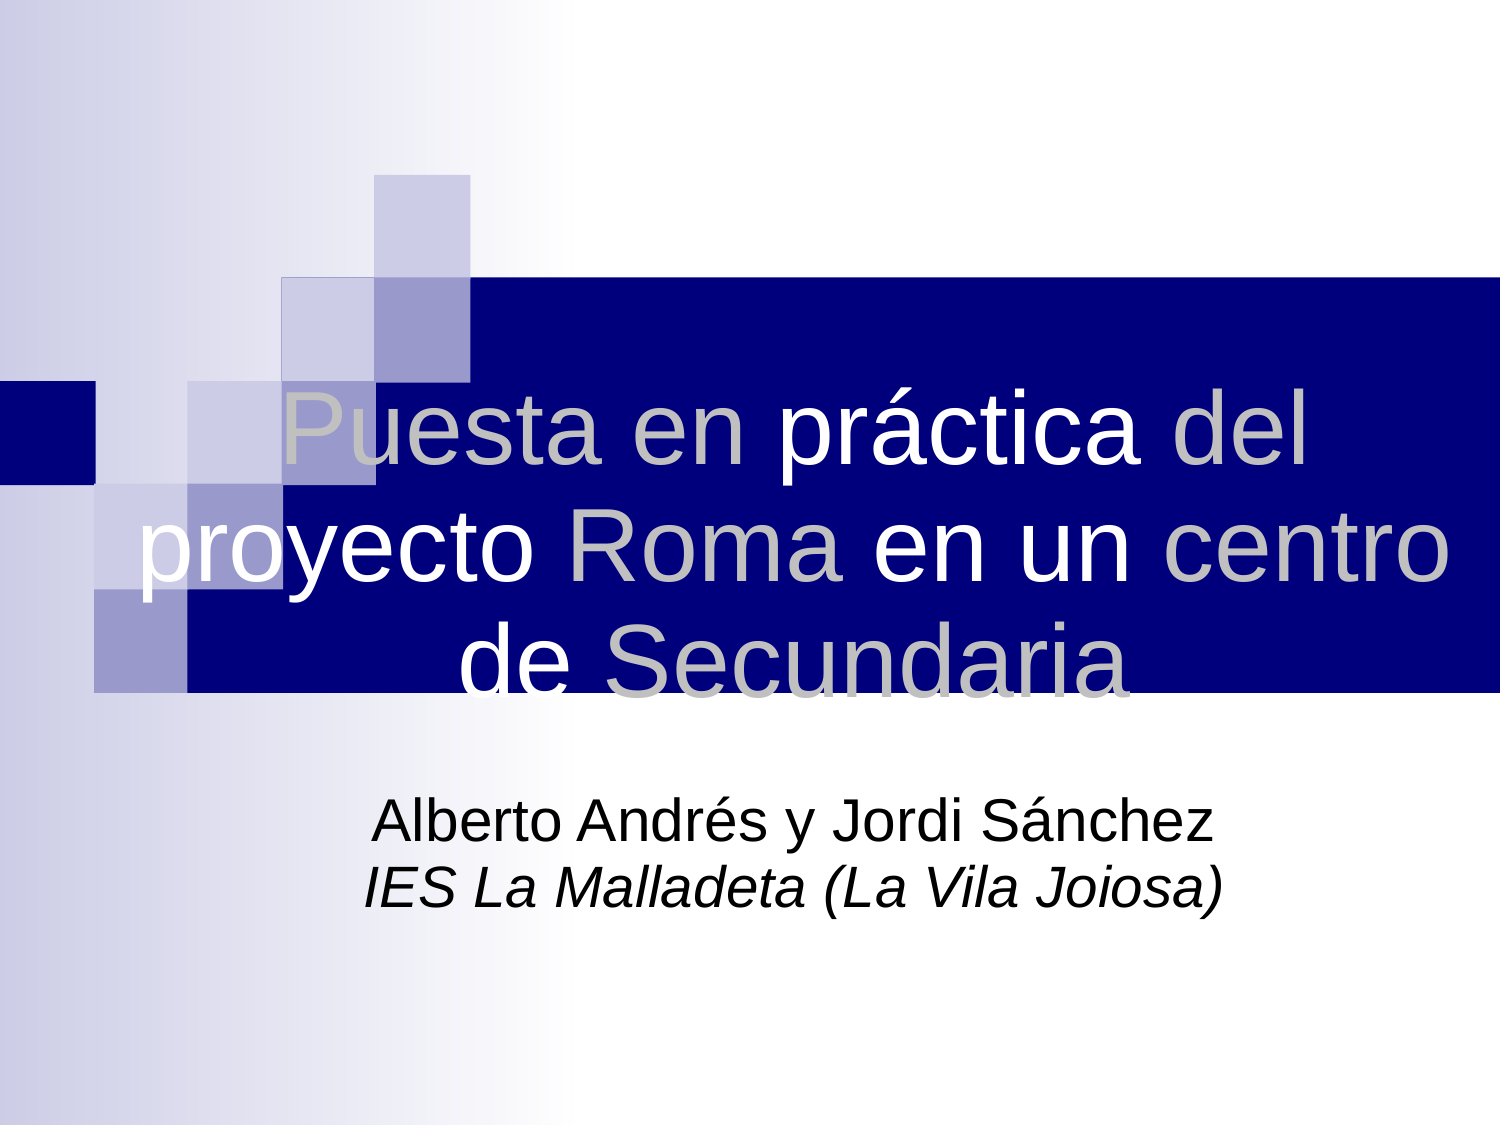

# Puesta en práctica del proyecto Roma en un centro de Secundaria Alberto Andrés y Jordi Sánchez IES La Malladeta (La Vila Joiosa)